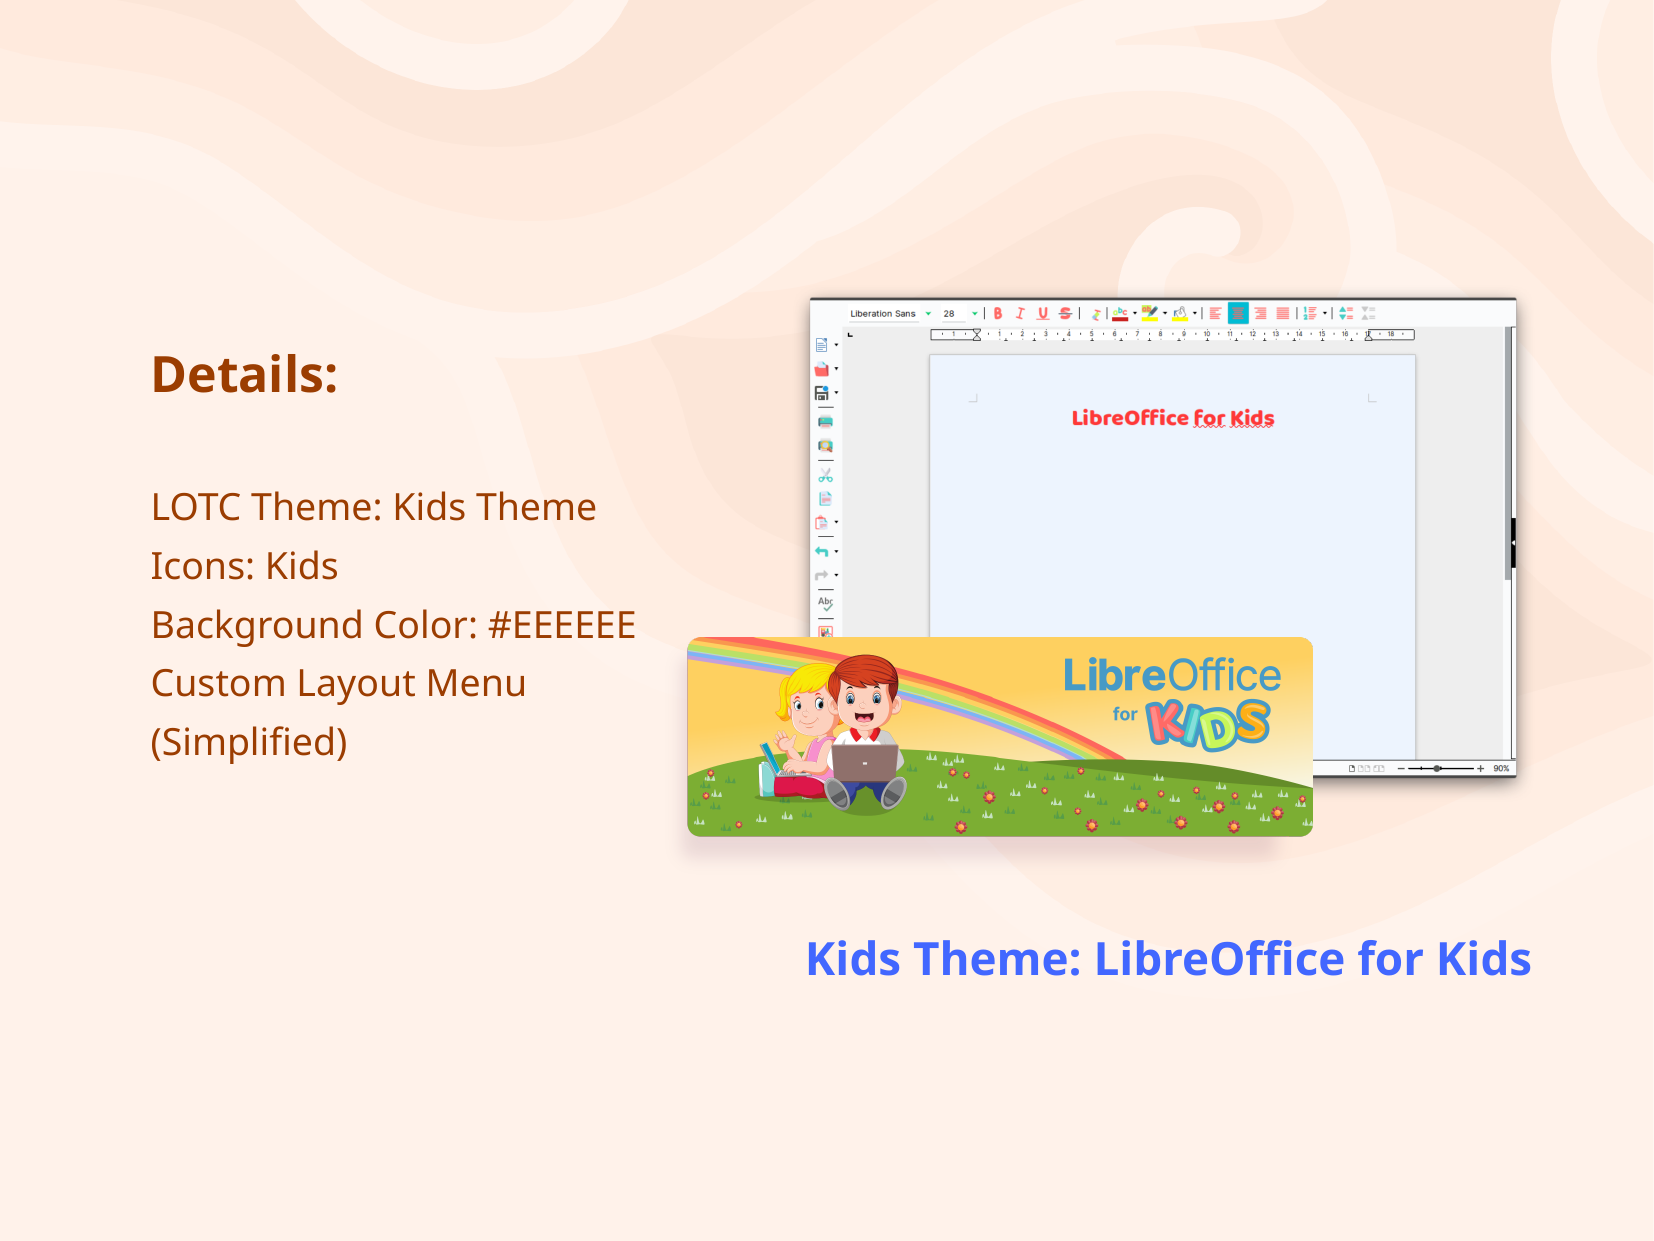

Details:
LOTC Theme: Kids Theme
Icons: Kids
Background Color: #EEEEEE
Custom Layout Menu (Simplified)
Kids Theme: LibreOffice for Kids